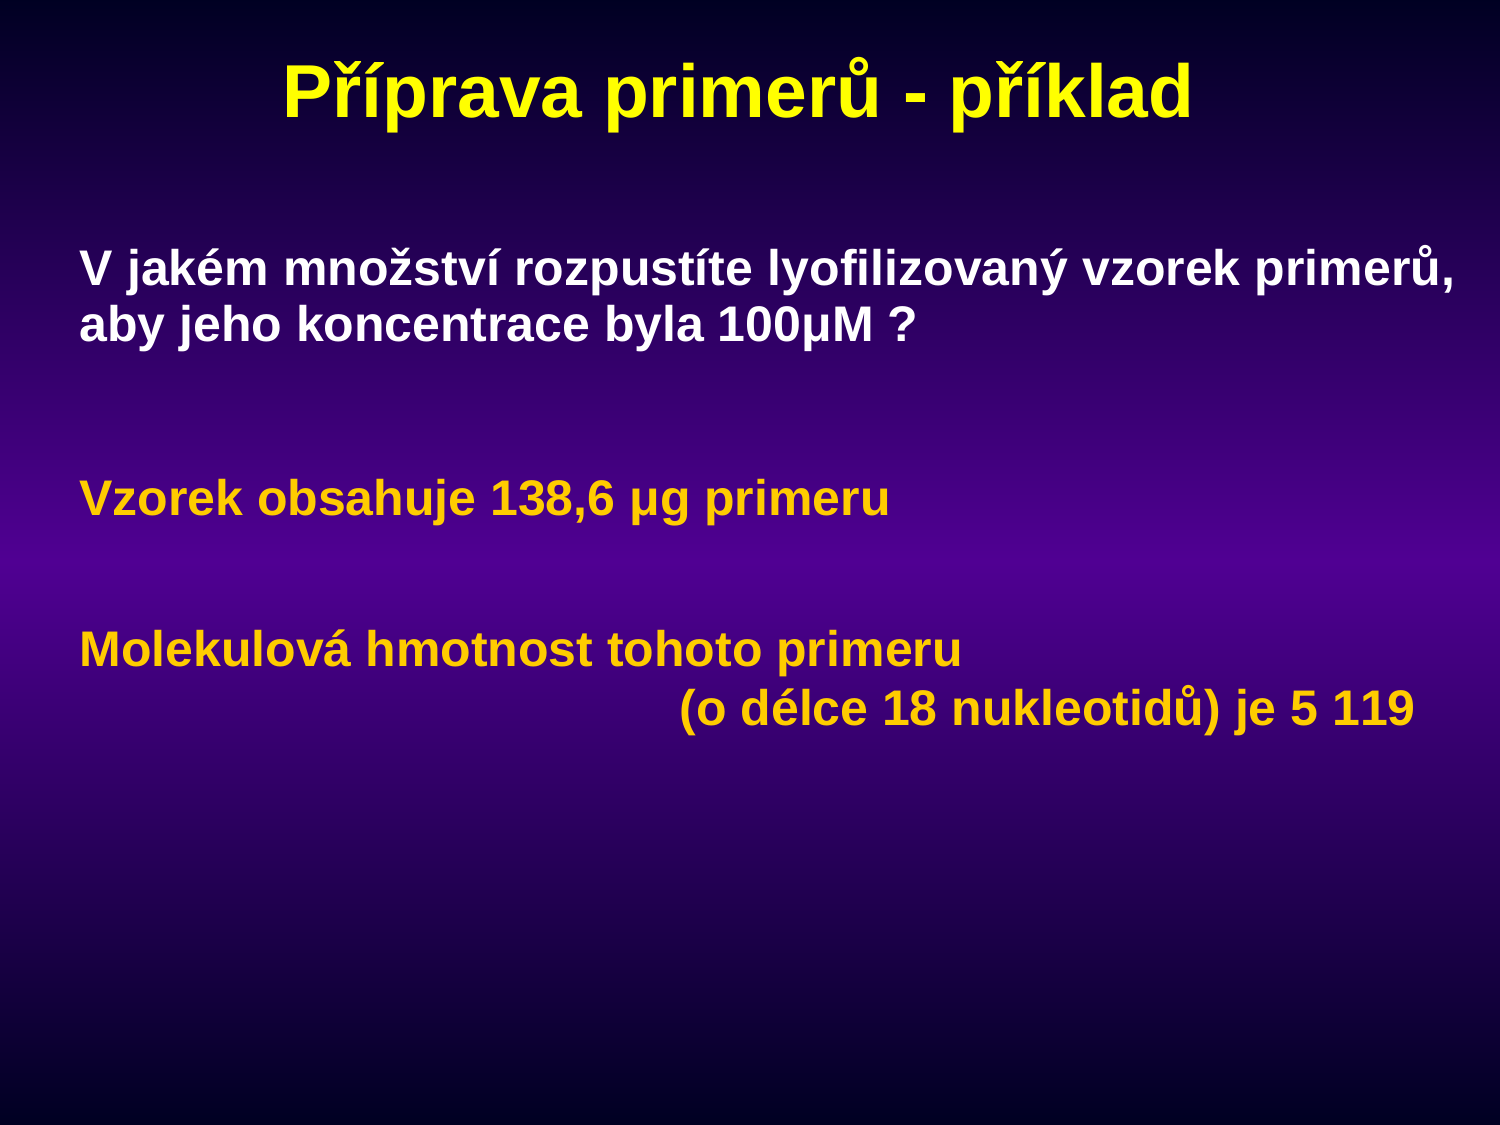

# Příprava primerů - příklad
V jakém množství rozpustíte lyofilizovaný vzorek primerů, aby jeho koncentrace byla 100μM ?
Vzorek obsahuje 138,6 μg primeru
Molekulová hmotnost tohoto primeru
				(o délce 18 nukleotidů) je 5 119